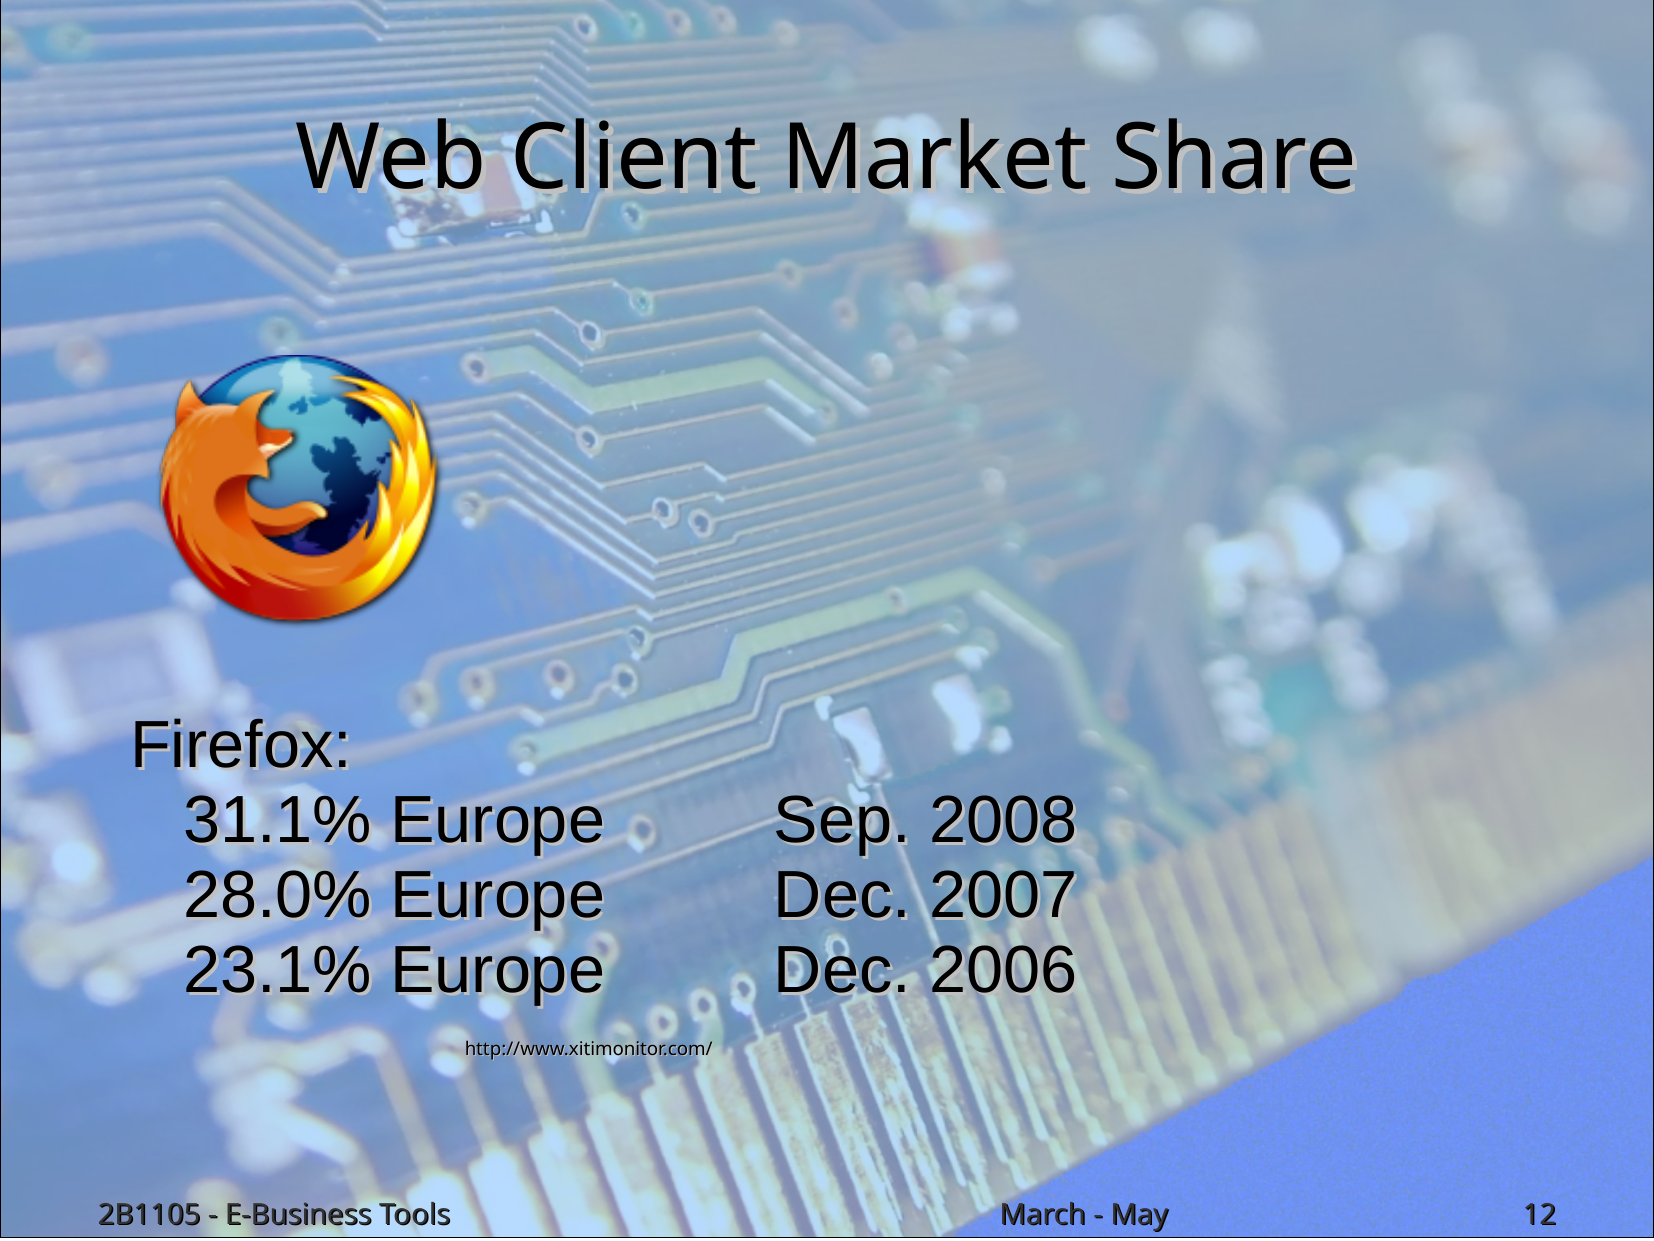

# Web Client Market Share
Firefox:
31.1% Europe			Sep. 2008
28.0% Europe			Dec. 2007
23.1% Europe			Dec. 2006
http://www.xitimonitor.com/